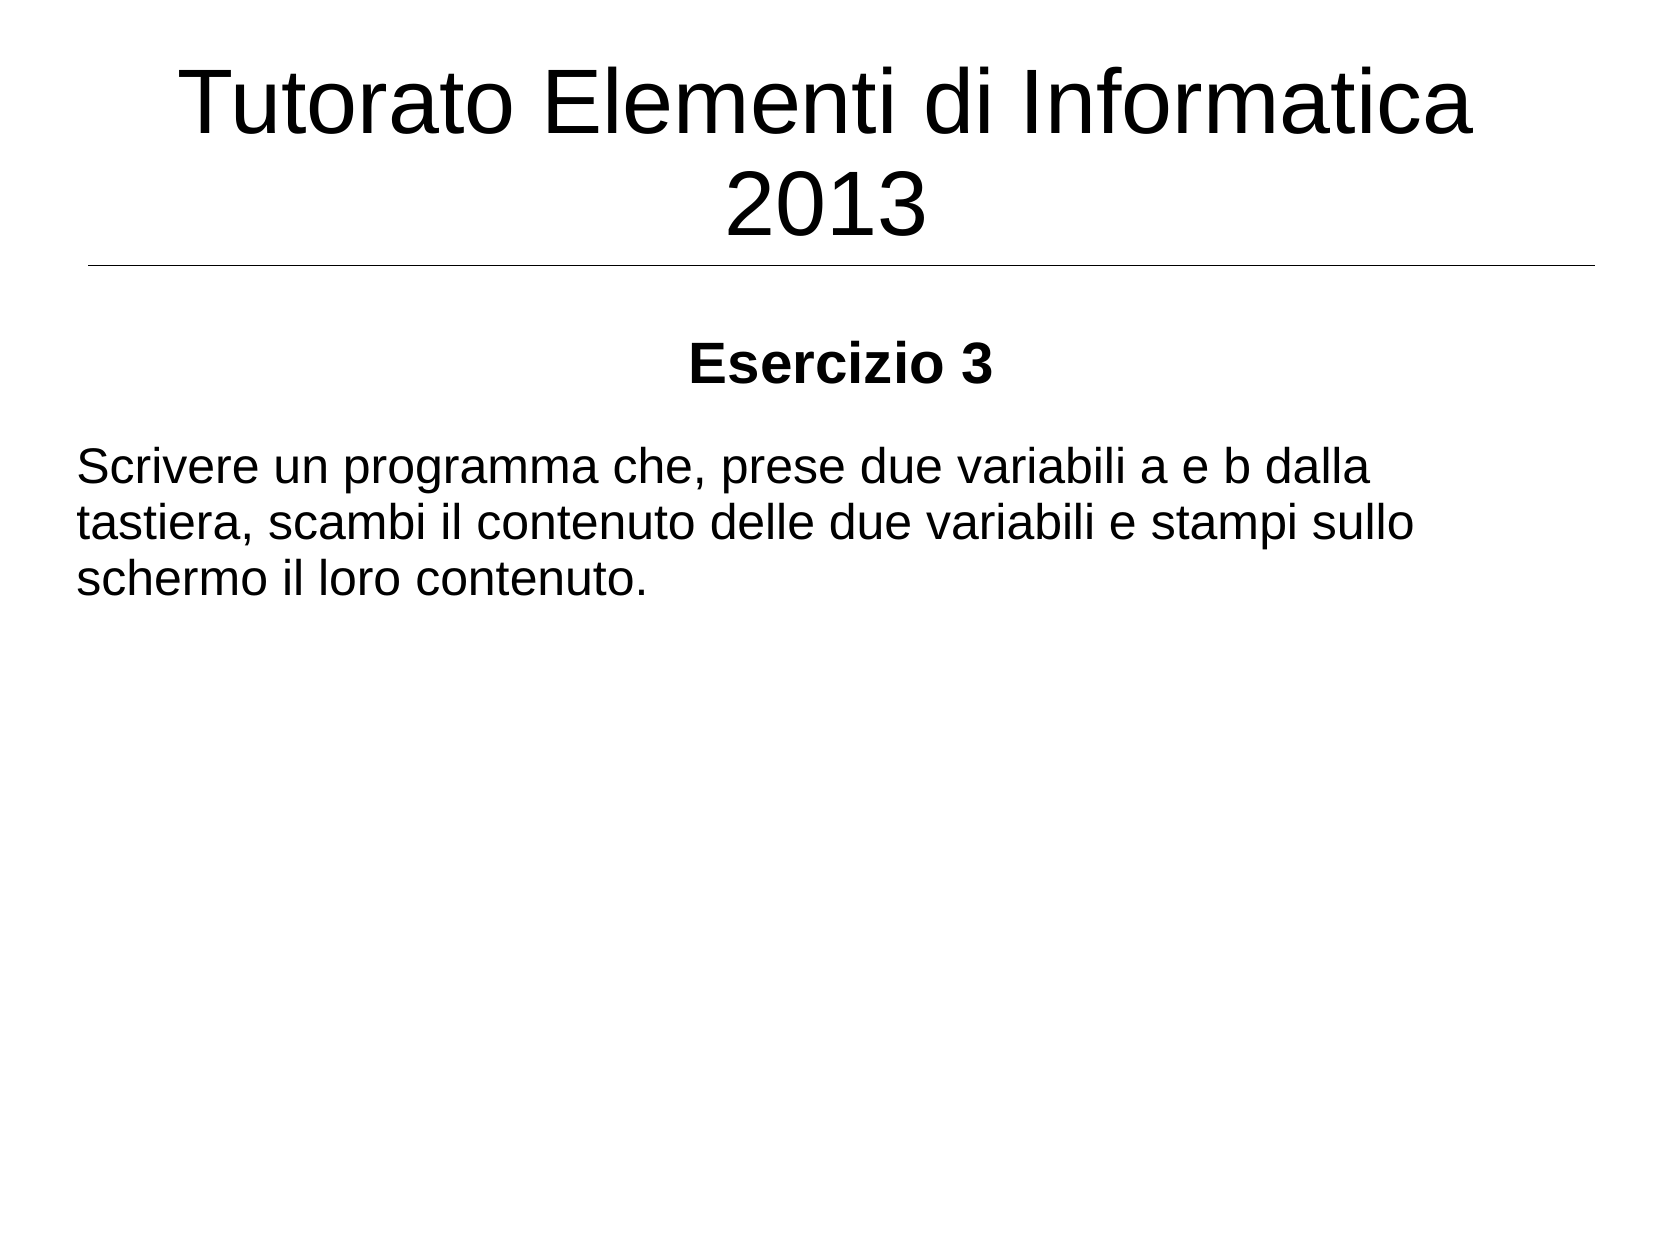

# Tutorato Elementi di Informatica 2013
Esercizio 3
Scrivere un programma che, prese due variabili a e b dalla tastiera, scambi il contenuto delle due variabili e stampi sullo schermo il loro contenuto.